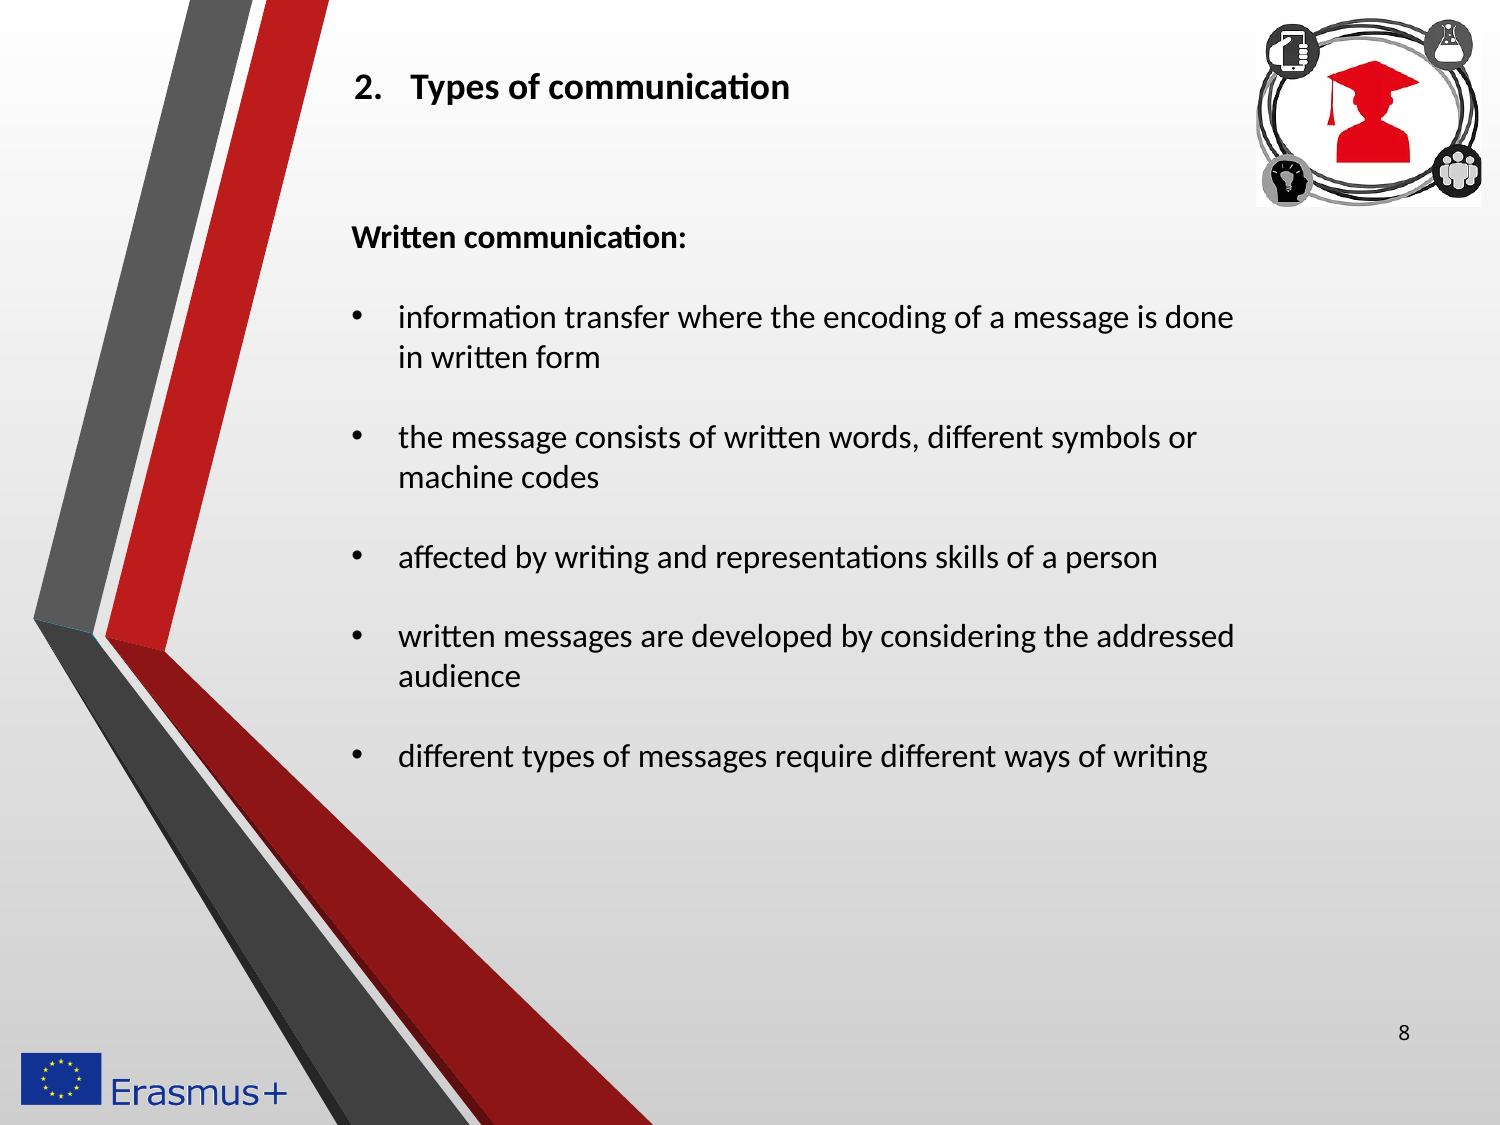

Types of communication
Written communication:
information transfer where the encoding of a message is done in written form
the message consists of written words, different symbols or machine codes
affected by writing and representations skills of a person
written messages are developed by considering the addressed audience
different types of messages require different ways of writing